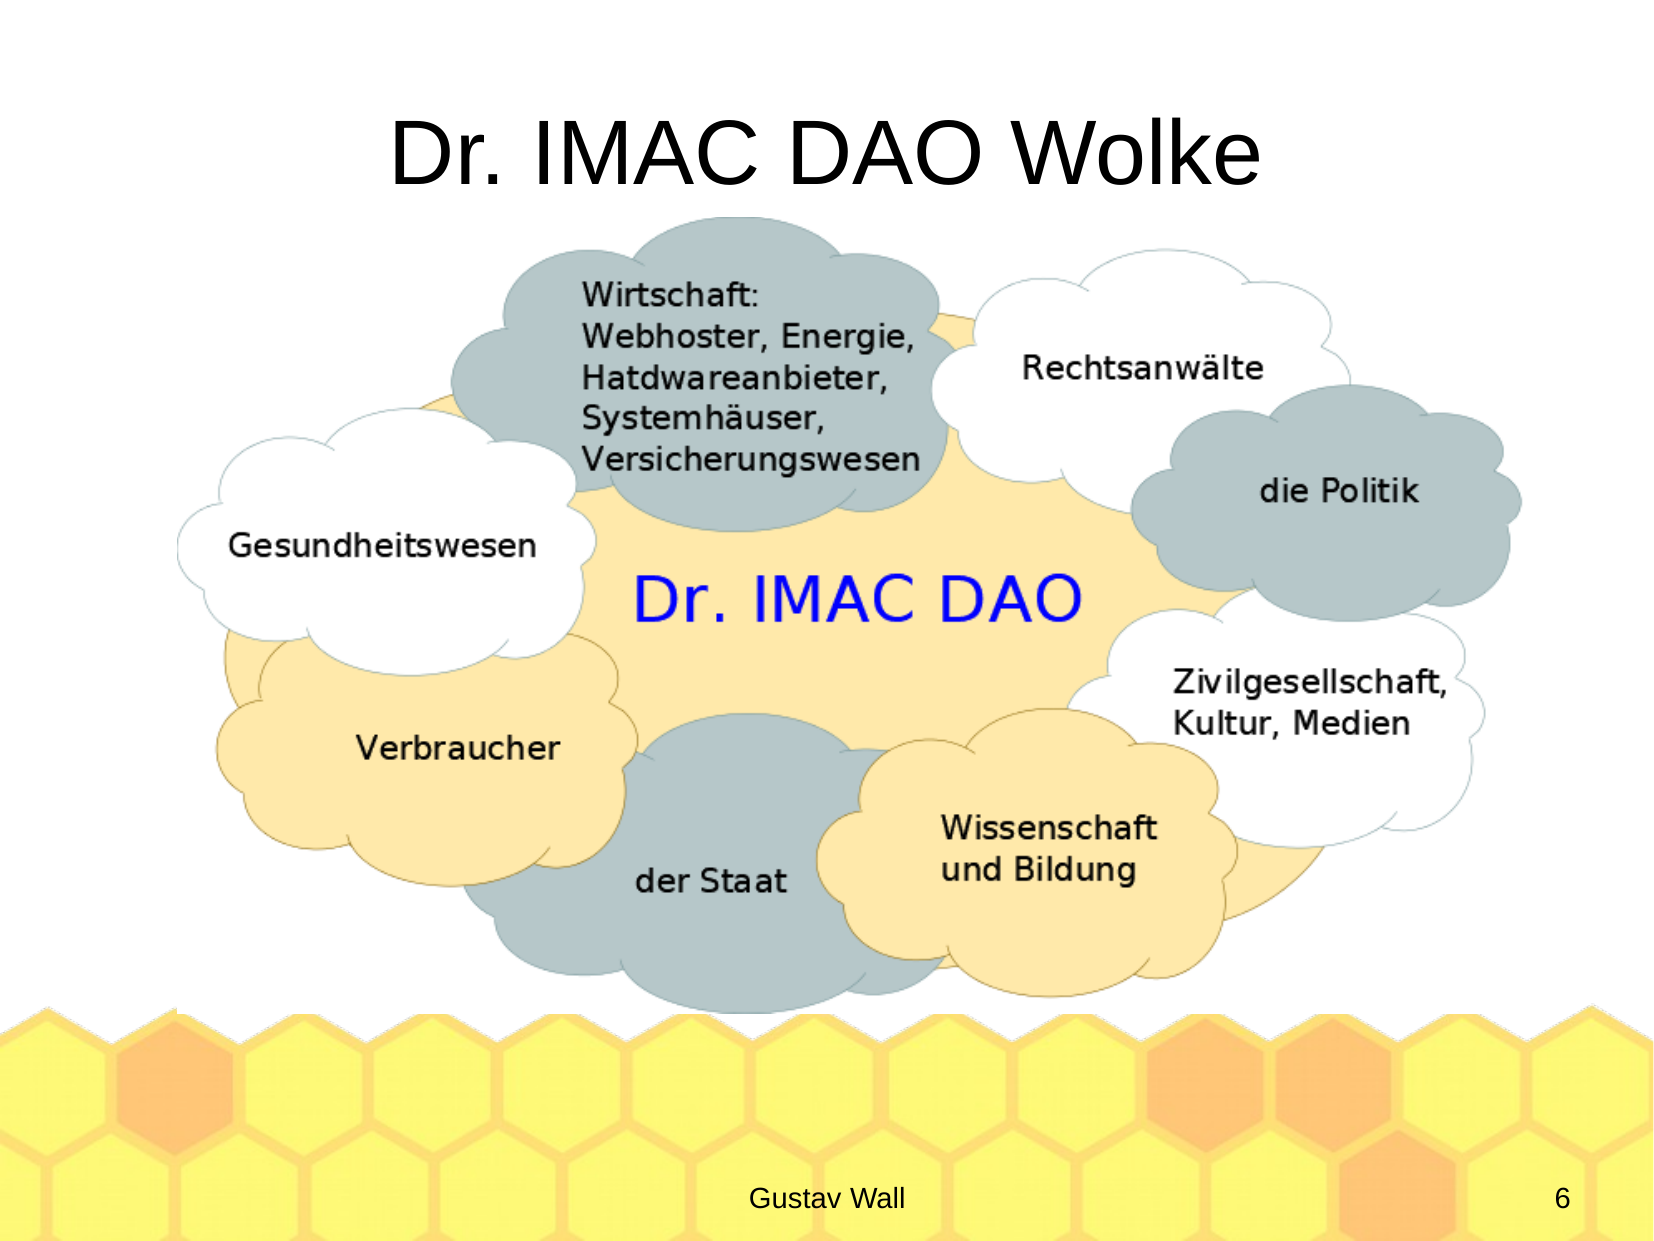

# Dr. IMAC DAO Wolke
Gustav Wall
6